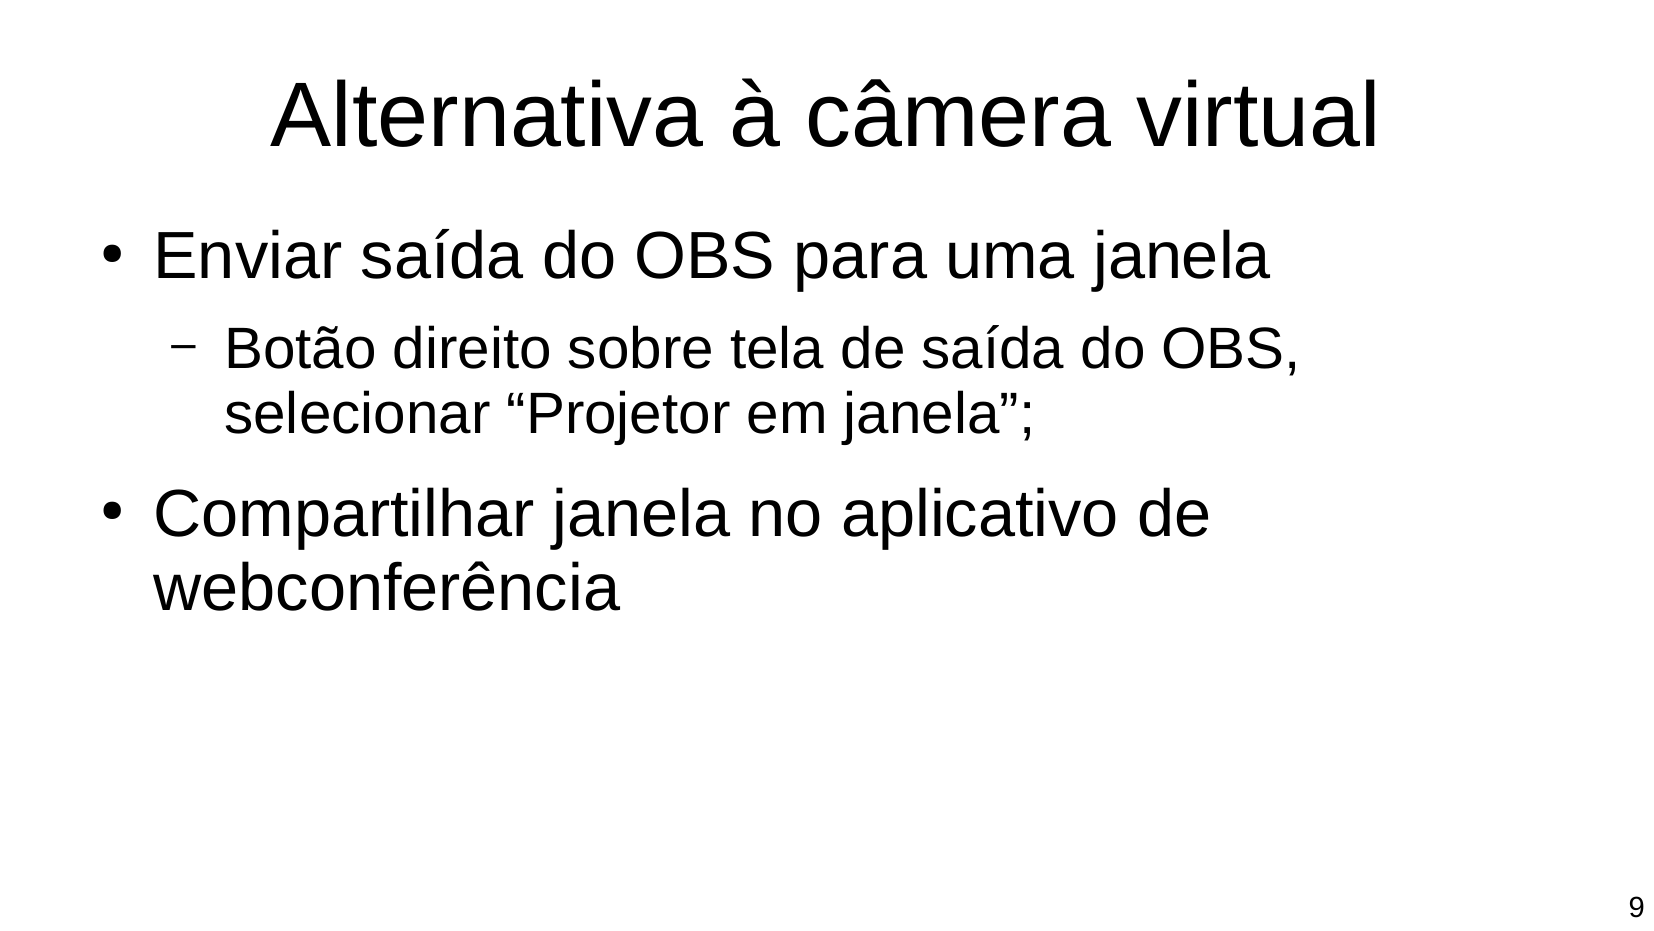

# Alternativa à câmera virtual
Enviar saída do OBS para uma janela
Botão direito sobre tela de saída do OBS, selecionar “Projetor em janela”;
Compartilhar janela no aplicativo de webconferência